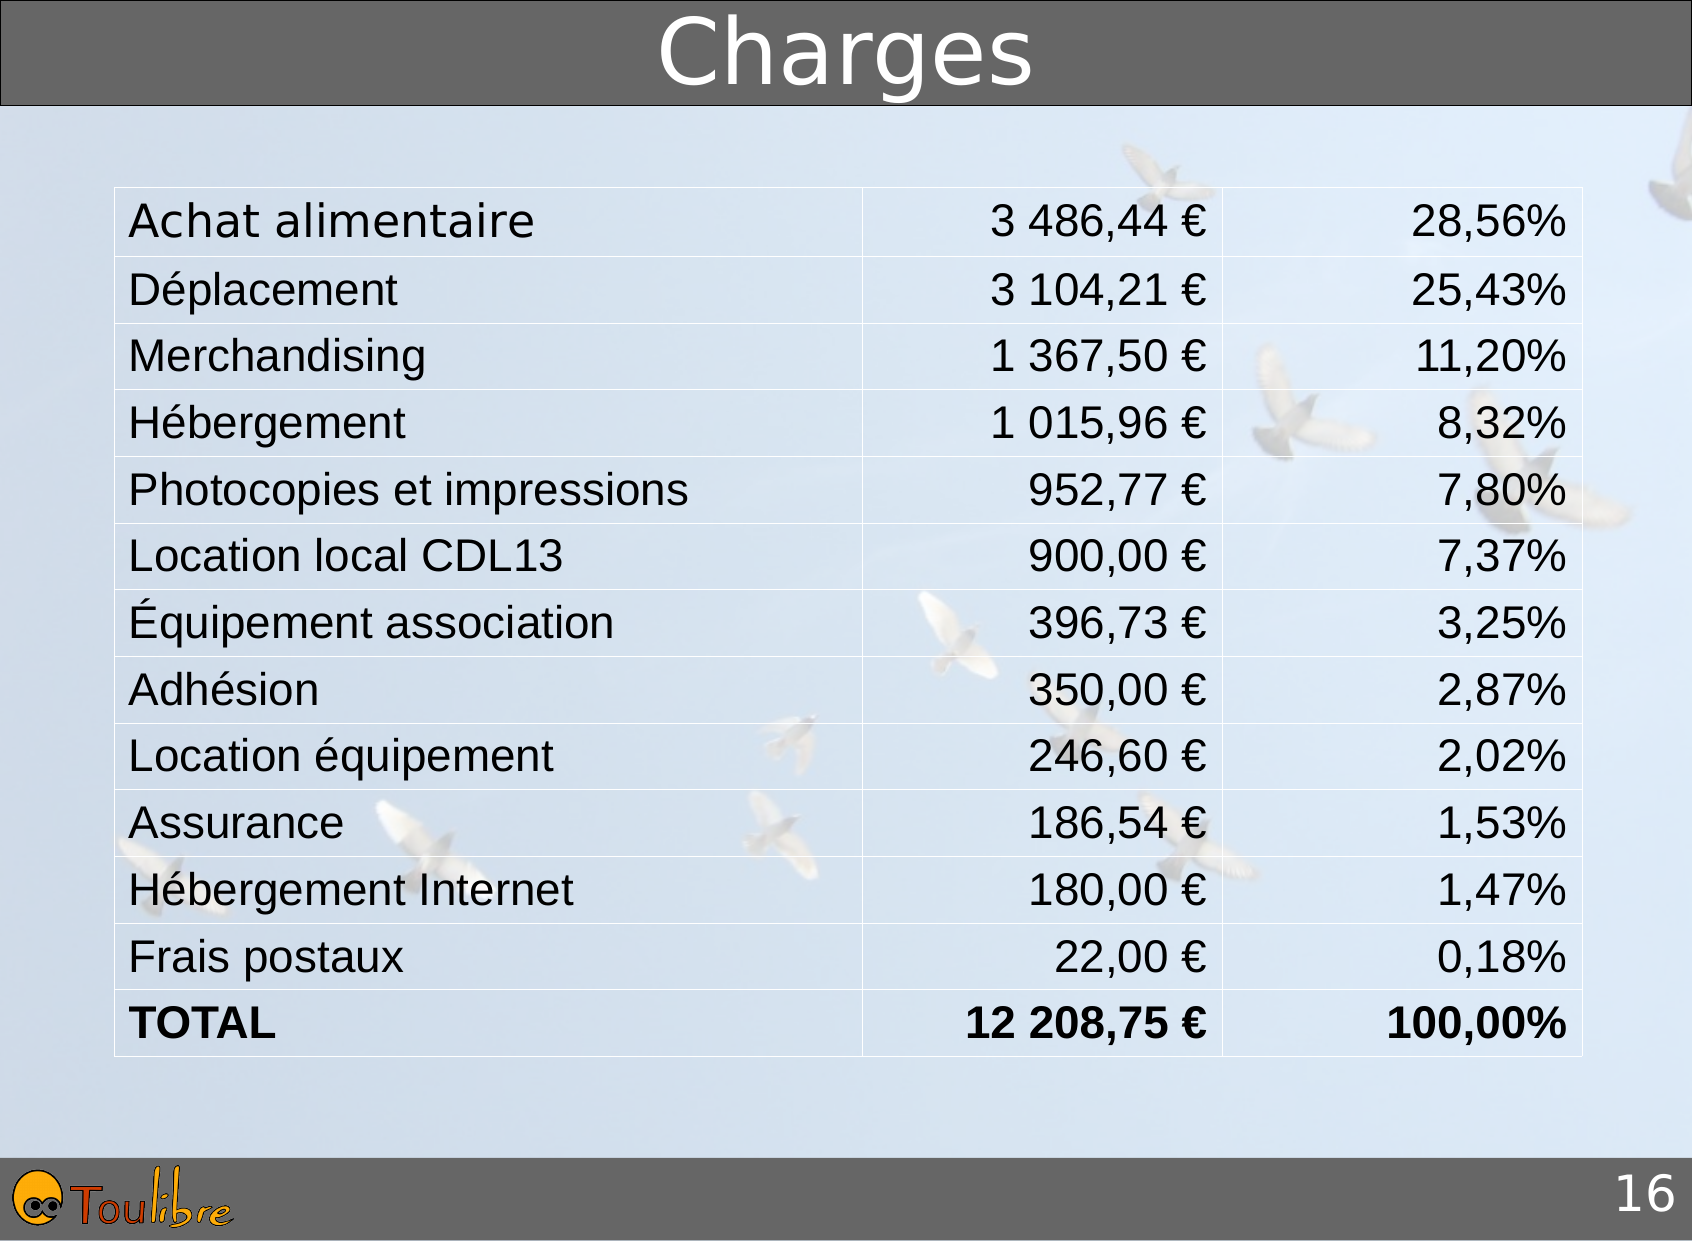

# Charges
| Achat alimentaire | 3 486,44 € | 28,56% |
| --- | --- | --- |
| Déplacement | 3 104,21 € | 25,43% |
| Merchandising | 1 367,50 € | 11,20% |
| Hébergement | 1 015,96 € | 8,32% |
| Photocopies et impressions | 952,77 € | 7,80% |
| Location local CDL13 | 900,00 € | 7,37% |
| Équipement association | 396,73 € | 3,25% |
| Adhésion | 350,00 € | 2,87% |
| Location équipement | 246,60 € | 2,02% |
| Assurance | 186,54 € | 1,53% |
| Hébergement Internet | 180,00 € | 1,47% |
| Frais postaux | 22,00 € | 0,18% |
| TOTAL | 12 208,75 € | 100,00% |